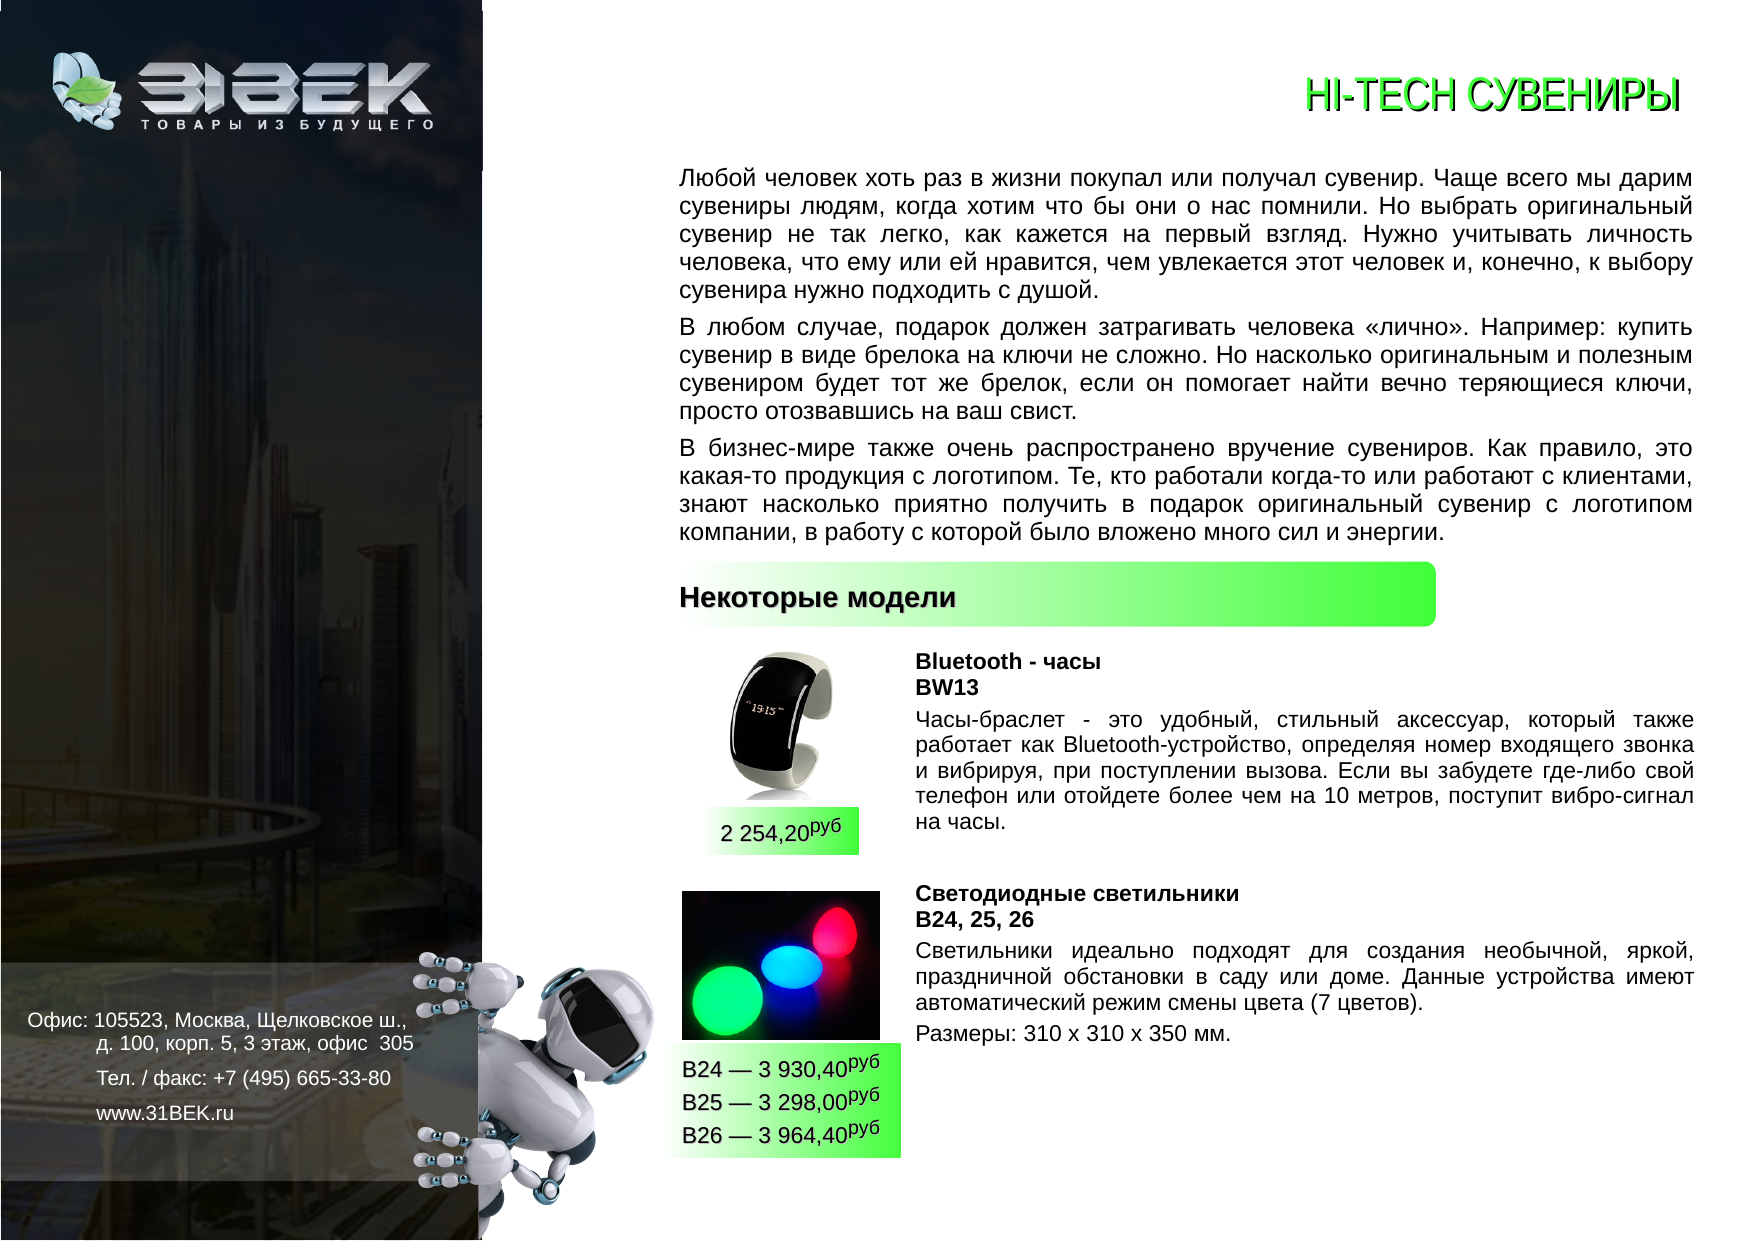

Офис: 105523, Москва, Щелковское ш.,
 д. 100, корп. 5, 3 этаж, офис 305
 Тел. / факс: +7 (495) 665-33-80
 www.31BEK.ru
HI-TECH СУВЕНИРЫ
Любой человек хоть раз в жизни покупал или получал сувенир. Чаще всего мы дарим сувениры людям, когда хотим что бы они о нас помнили. Но выбрать оригинальный сувенир не так легко, как кажется на первый взгляд. Нужно учитывать личность человека, что ему или ей нравится, чем увлекается этот человек и, конечно, к выбору сувенира нужно подходить с душой.
В любом случае, подарок должен затрагивать человека «лично». Например: купить сувенир в виде брелока на ключи не сложно. Но насколько оригинальным и полезным сувениром будет тот же брелок, если он помогает найти вечно теряющиеся ключи, просто отозвавшись на ваш свист.
В бизнес-мире также очень распространено вручение сувениров. Как правило, это какая-то продукция с логотипом. Те, кто работали когда-то или работают с клиентами, знают насколько приятно получить в подарок оригинальный сувенир с логотипом компании, в работу с которой было вложено много сил и энергии.
Некоторые модели
Bluetooth - часы
BW13
Часы-браслет - это удобный, стильный аксессуар, который также работает как Bluetooth-устройство, определяя номер входящего звонка и вибрируя, при поступлении вызова. Если вы забудете где-либо свой телефон или отойдете более чем на 10 метров, поступит вибро-сигнал на часы.
Светодиодные светильники
B24, 25, 26
Светильники идеально подходят для создания необычной, яркой, праздничной обстановки в саду или доме. Данные устройства имеют автоматический режим смены цвета (7 цветов).
Размеры: 310 х 310 х 350 мм.
2 254,20руб
B24 — 3 930,40руб
B25 — 3 298,00руб
B26 — 3 964,40руб